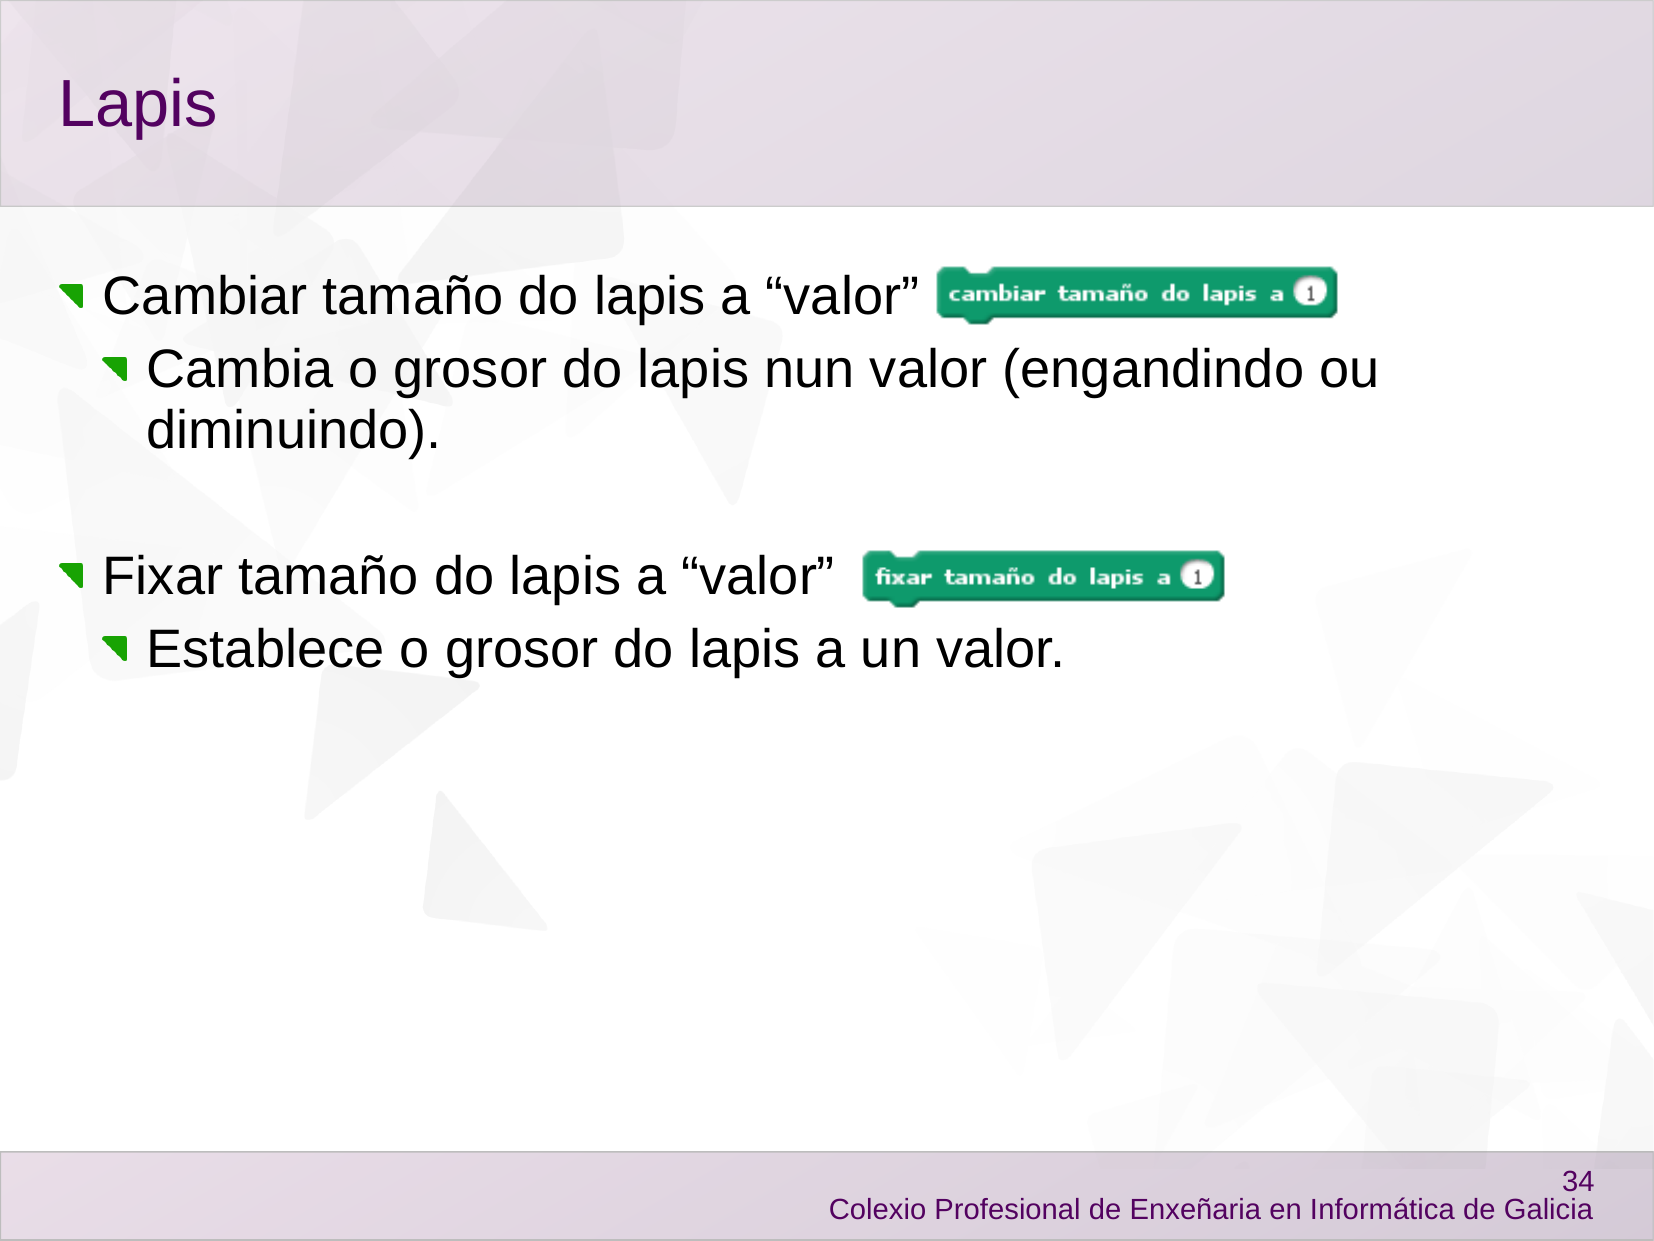

# Lapis
Cambiar tamaño do lapis a “valor”
Cambia o grosor do lapis nun valor (engandindo ou diminuindo).
Fixar tamaño do lapis a “valor”
Establece o grosor do lapis a un valor.
34
Colexio Profesional de Enxeñaria en Informática de Galicia